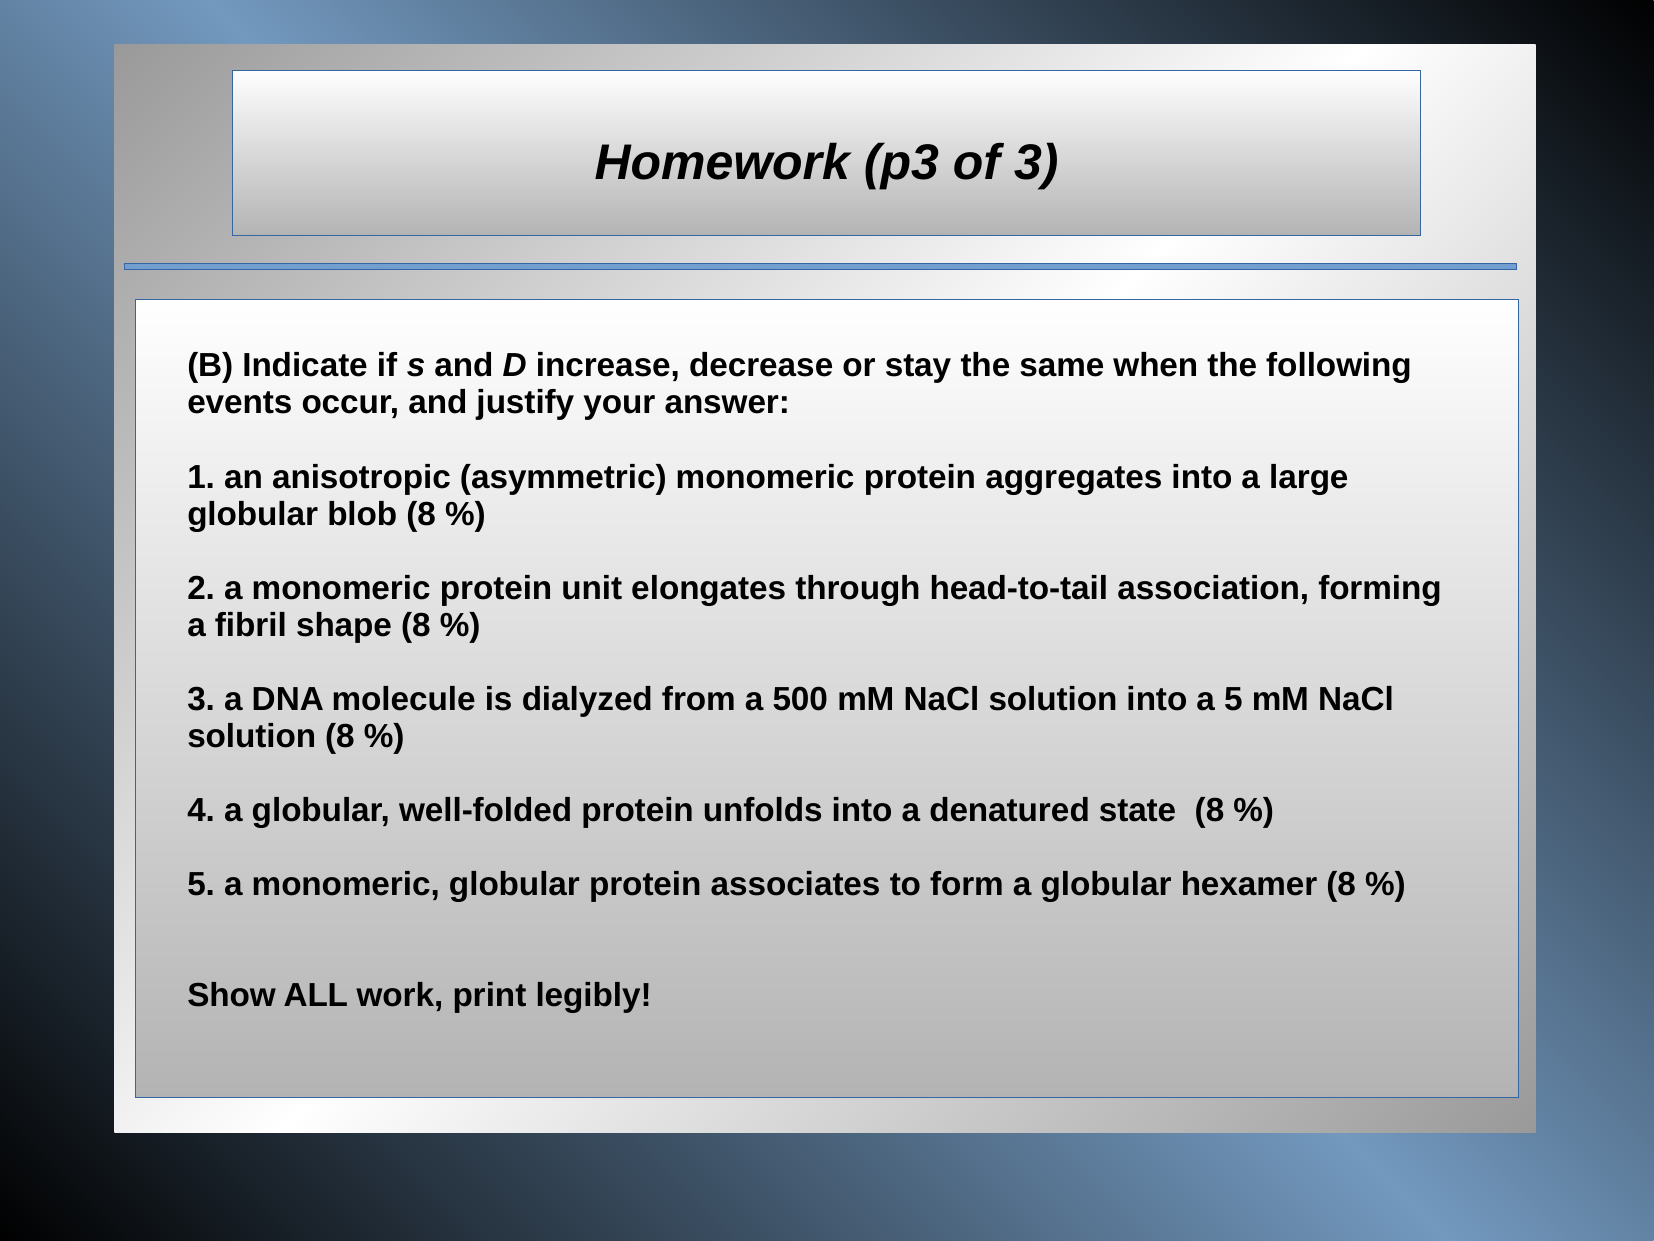

Homework (p3 of 3)
(B) Indicate if s and D increase, decrease or stay the same when the following events occur, and justify your answer:
1. an anisotropic (asymmetric) monomeric protein aggregates into a large globular blob (8 %)
2. a monomeric protein unit elongates through head-to-tail association, forming a fibril shape (8 %)
3. a DNA molecule is dialyzed from a 500 mM NaCl solution into a 5 mM NaCl solution (8 %)
4. a globular, well-folded protein unfolds into a denatured state (8 %)
5. a monomeric, globular protein associates to form a globular hexamer (8 %)
Show ALL work, print legibly!